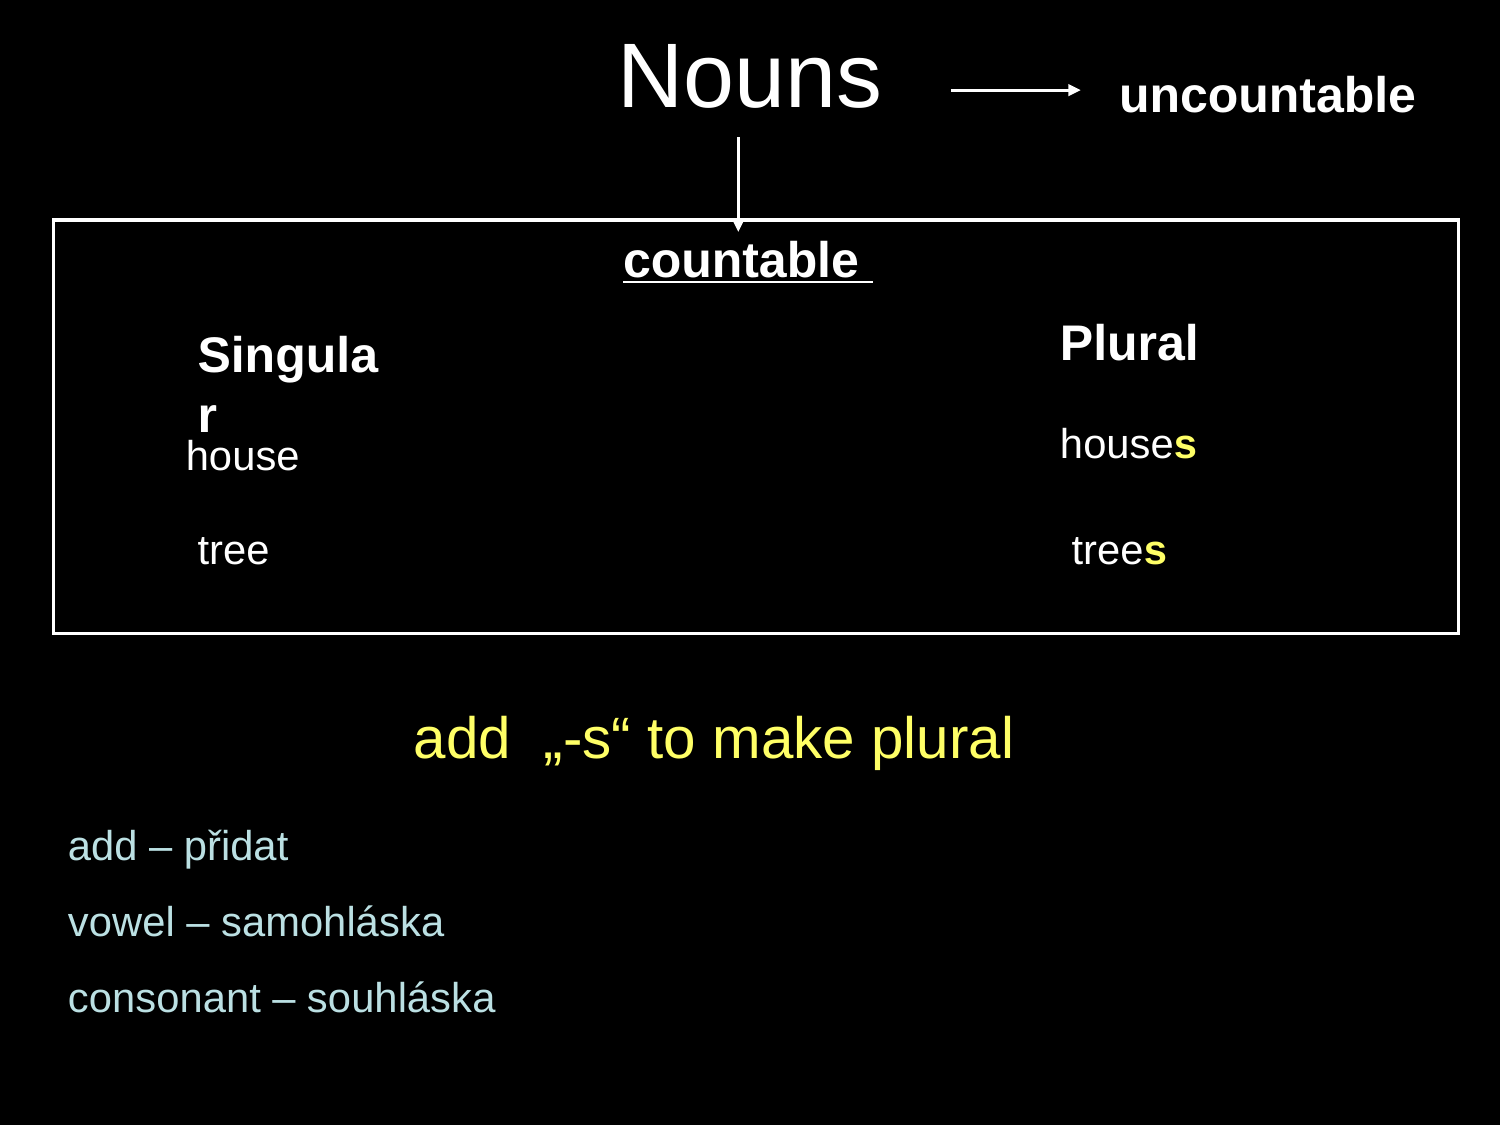

# Nouns
uncountable
countable
Plural
Singular
houses
house
tree
trees
add „-s“ to make plural
add – přidat
vowel – samohláska
consonant – souhláska